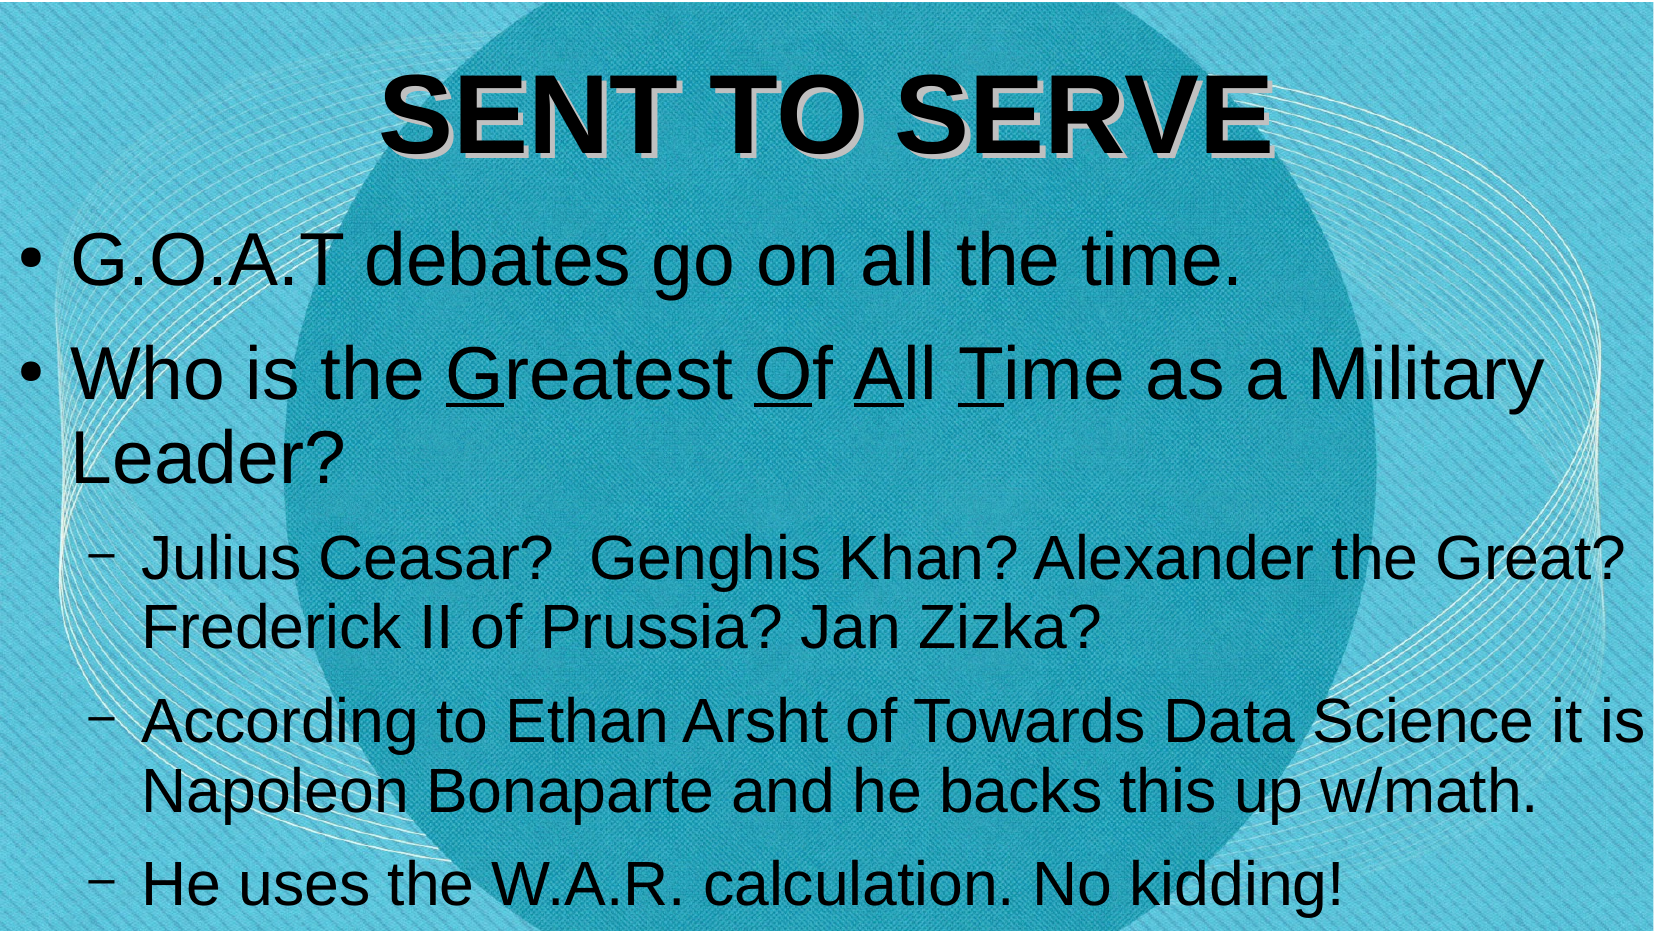

# SENT TO SERVE
G.O.A.T debates go on all the time.
Who is the Greatest Of All Time as a Military Leader?
Julius Ceasar? Genghis Khan? Alexander the Great? Frederick II of Prussia? Jan Zizka?
According to Ethan Arsht of Towards Data Science it is Napoleon Bonaparte and he backs this up w/math.
He uses the W.A.R. calculation. No kidding!